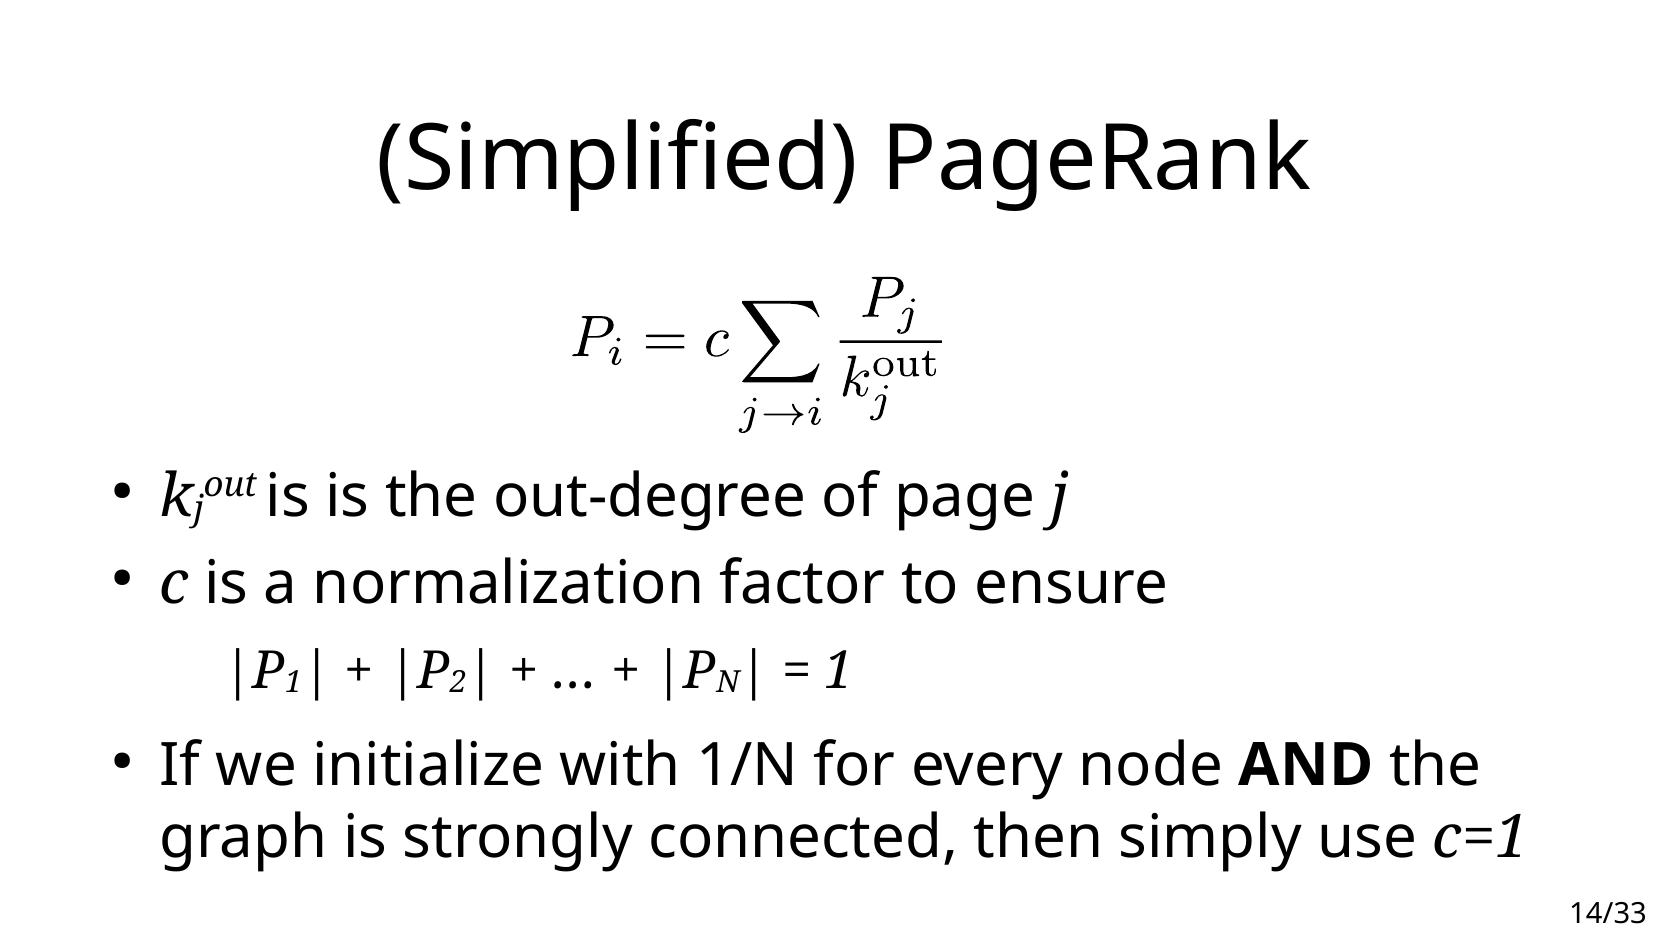

# (Simplified) PageRank
kjout is is the out-degree of page j
c is a normalization factor to ensure
|P1| + |P2| + … + |PN| = 1
If we initialize with 1/N for every node AND the graph is strongly connected, then simply use c=1
14